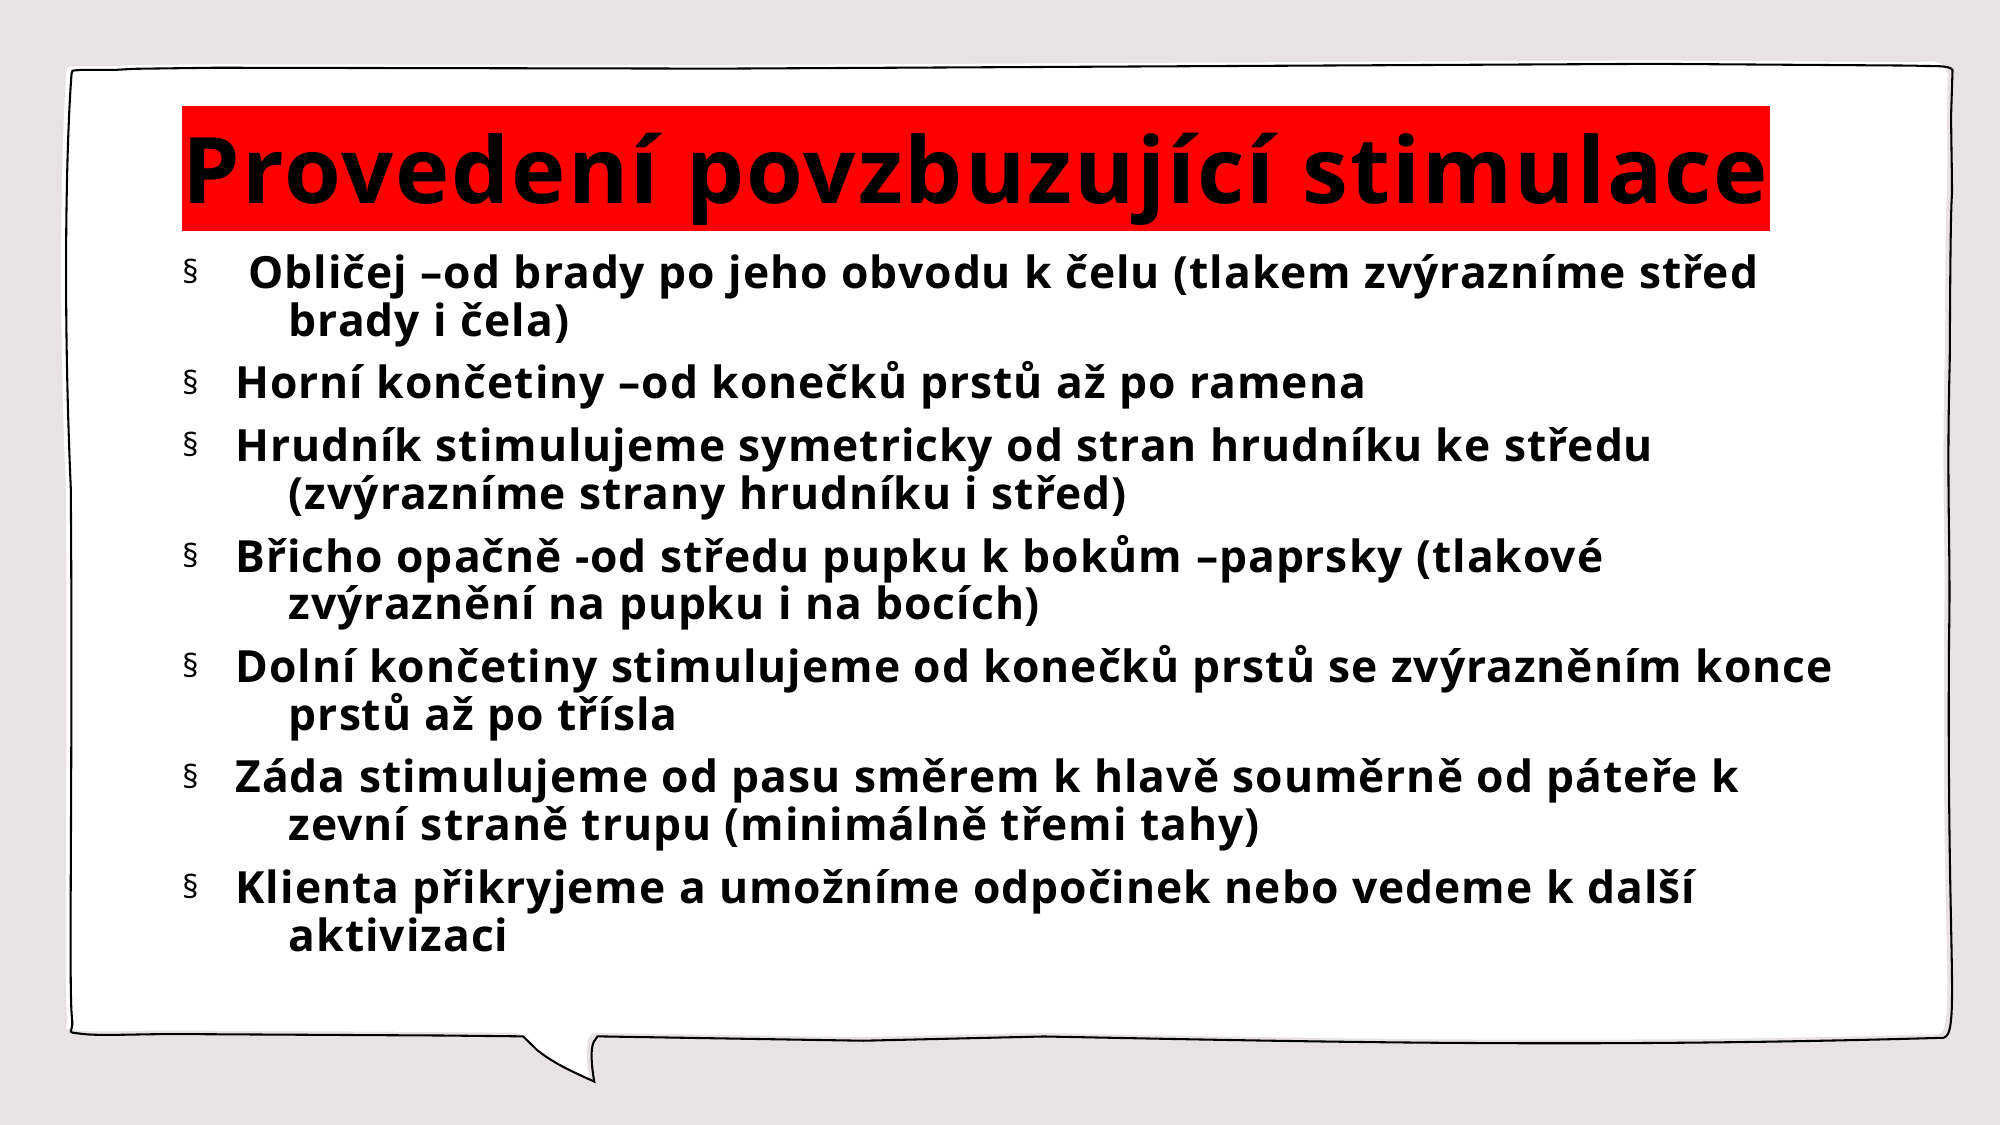

# Provedení povzbuzující stimulace
 Obličej –od brady po jeho obvodu k čelu (tlakem zvýrazníme střed brady i čela)
Horní končetiny –od konečků prstů až po ramena
Hrudník stimulujeme symetricky od stran hrudníku ke středu (zvýrazníme strany hrudníku i střed)
Břicho opačně -od středu pupku k bokům –paprsky (tlakové zvýraznění na pupku i na bocích)
Dolní končetiny stimulujeme od konečků prstů se zvýrazněním konce prstů až po třísla
Záda stimulujeme od pasu směrem k hlavě souměrně od páteře k zevní straně trupu (minimálně třemi tahy)
Klienta přikryjeme a umožníme odpočinek nebo vedeme k další aktivizaci